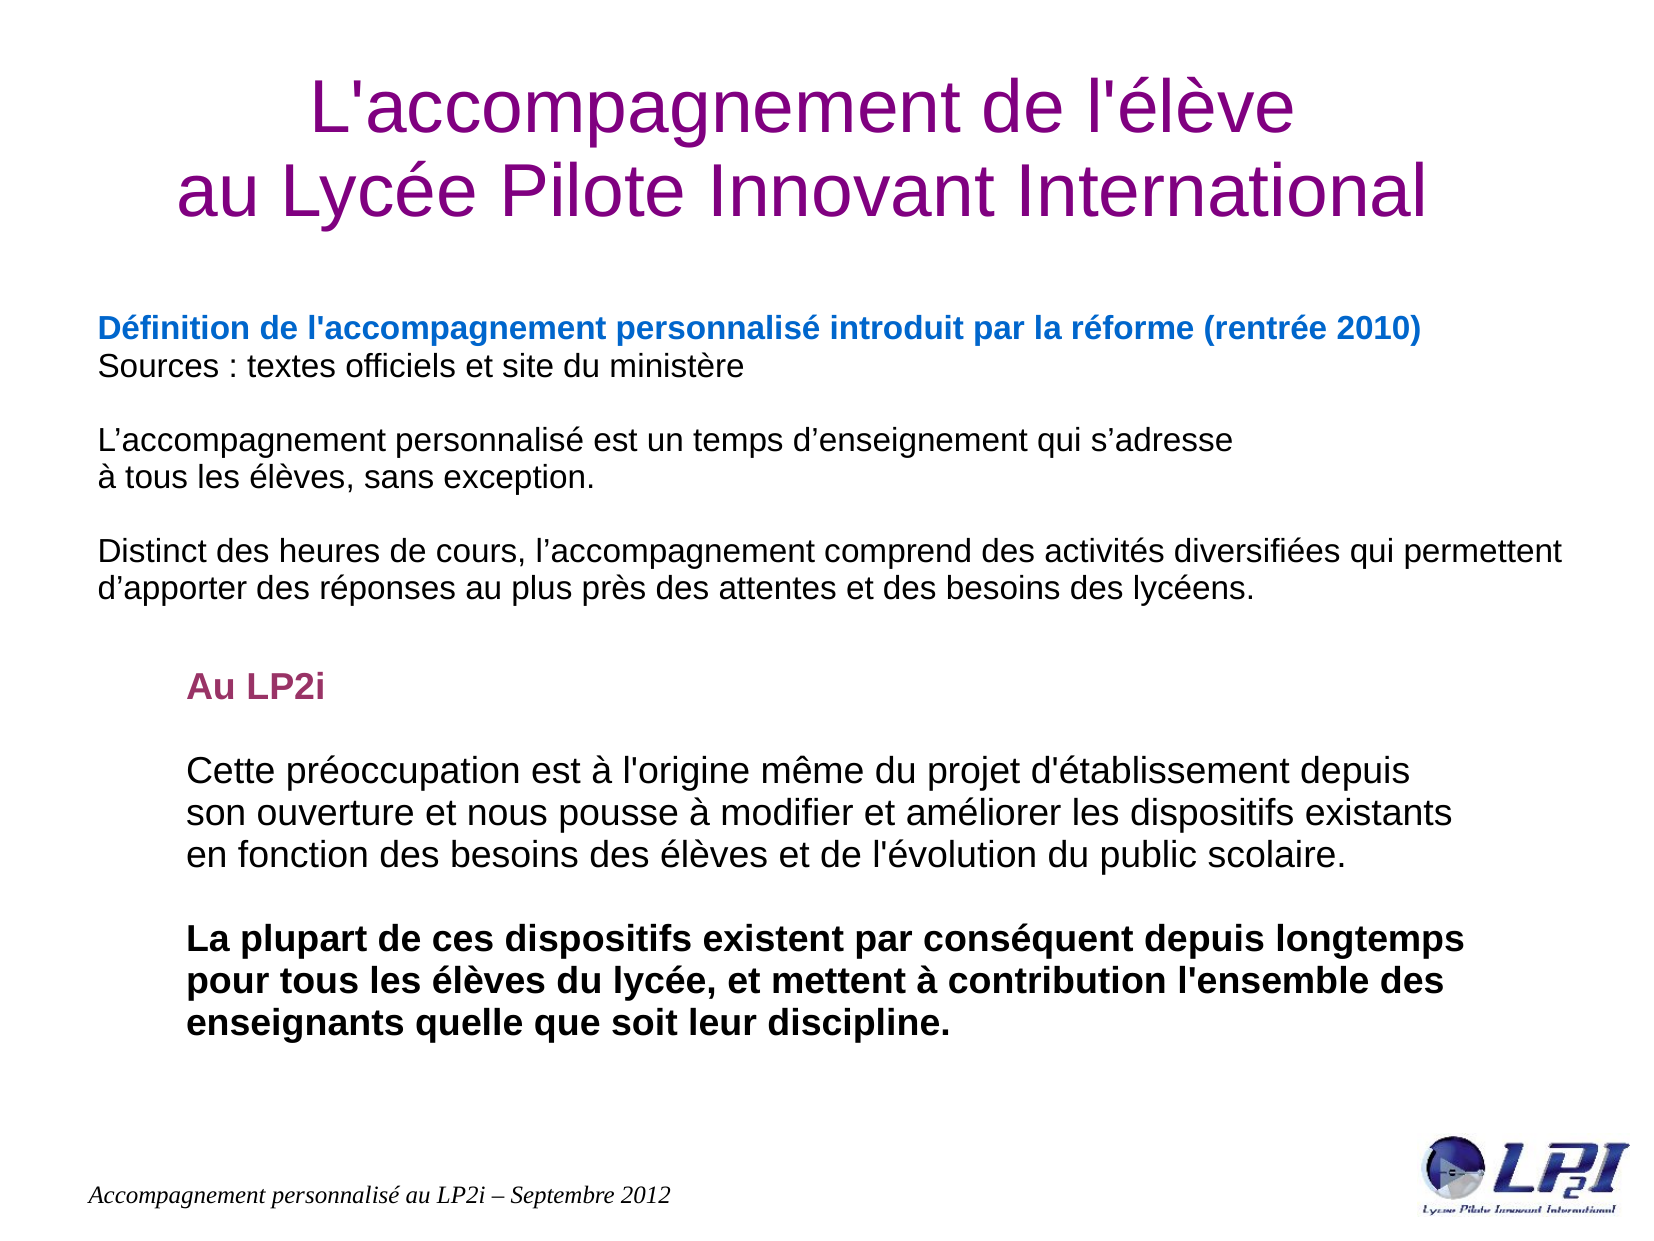

# L'accompagnement de l'élève au Lycée Pilote Innovant International
Définition de l'accompagnement personnalisé introduit par la réforme (rentrée 2010)
Sources : textes officiels et site du ministère
L’accompagnement personnalisé est un temps d’enseignement qui s’adresse
à tous les élèves, sans exception.
Distinct des heures de cours, l’accompagnement comprend des activités diversifiées qui permettent d’apporter des réponses au plus près des attentes et des besoins des lycéens.
Au LP2i
Cette préoccupation est à l'origine même du projet d'établissement depuis
son ouverture et nous pousse à modifier et améliorer les dispositifs existants en fonction des besoins des élèves et de l'évolution du public scolaire.
La plupart de ces dispositifs existent par conséquent depuis longtemps pour tous les élèves du lycée, et mettent à contribution l'ensemble des enseignants quelle que soit leur discipline.